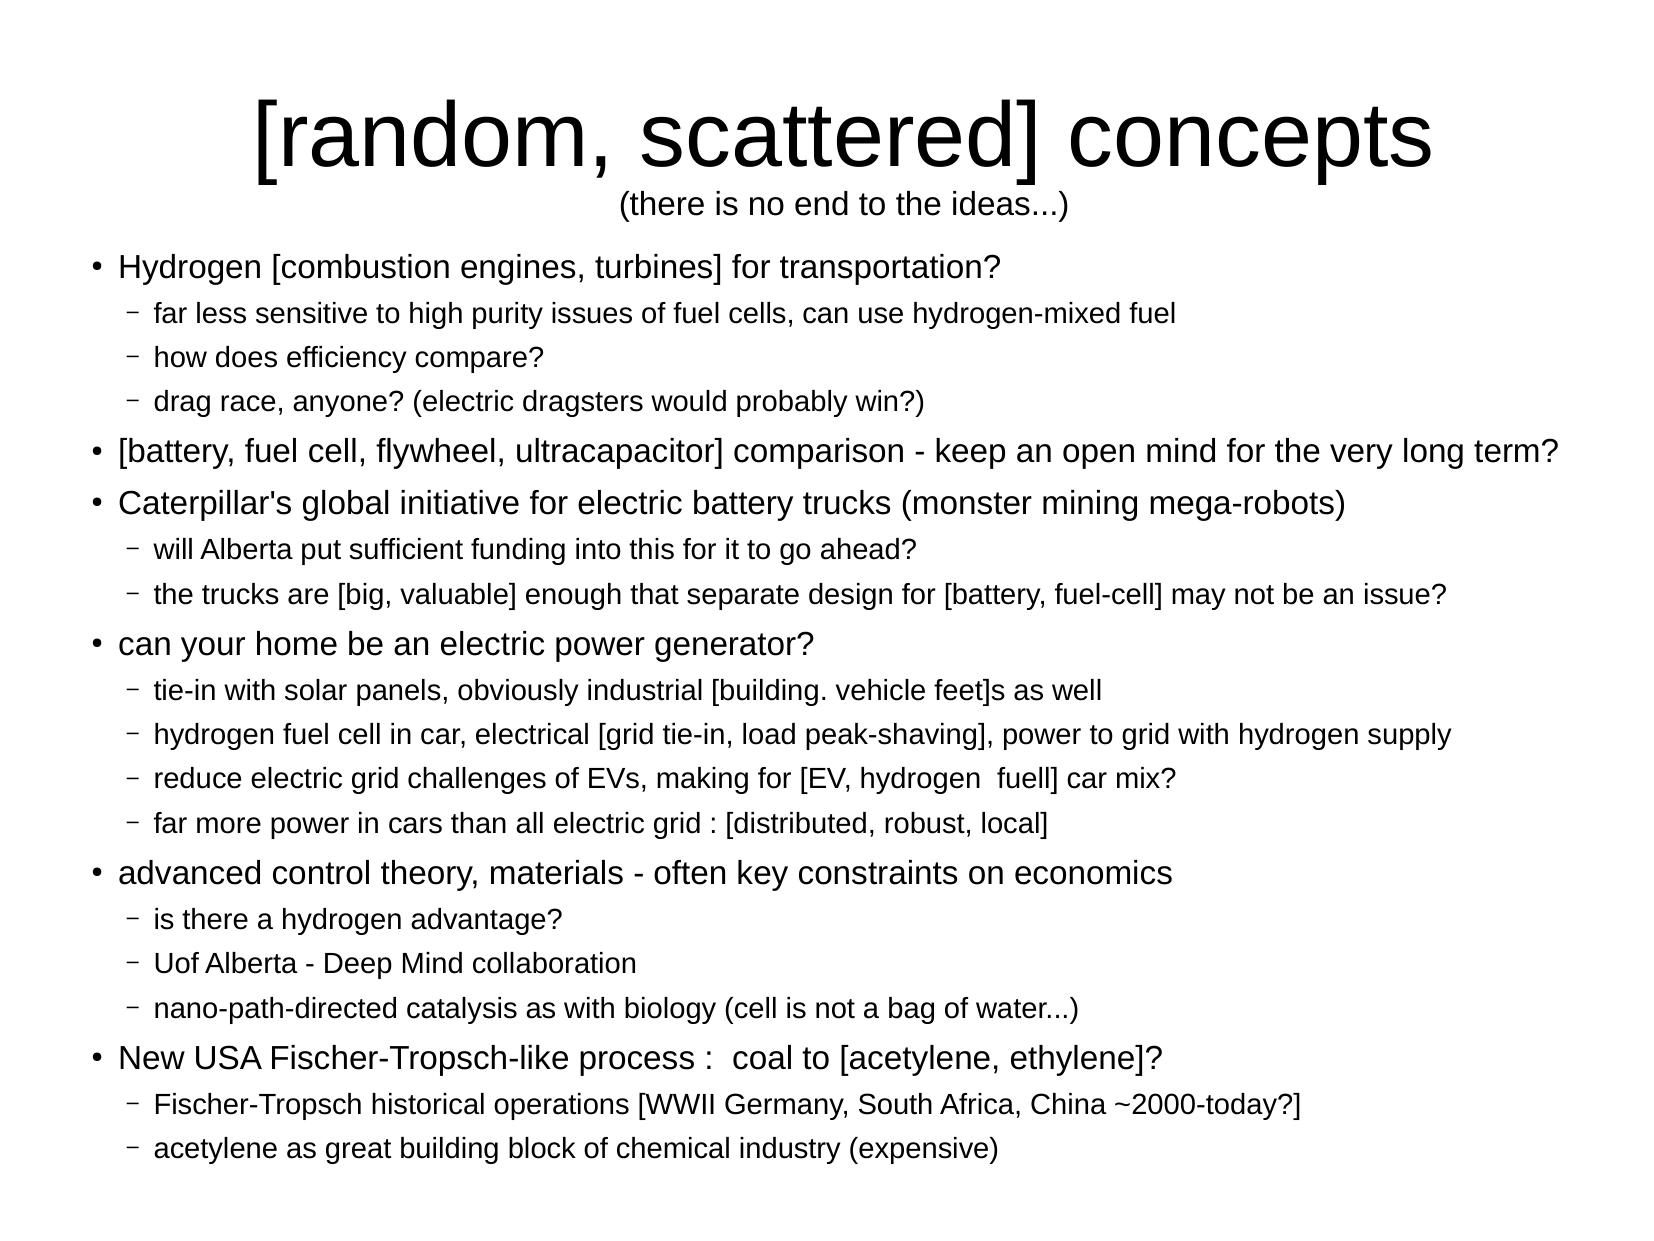

# [random, scattered] concepts (there is no end to the ideas...)
Hydrogen [combustion engines, turbines] for transportation?
far less sensitive to high purity issues of fuel cells, can use hydrogen-mixed fuel
how does efficiency compare?
drag race, anyone? (electric dragsters would probably win?)
[battery, fuel cell, flywheel, ultracapacitor] comparison - keep an open mind for the very long term?
Caterpillar's global initiative for electric battery trucks (monster mining mega-robots)
will Alberta put sufficient funding into this for it to go ahead?
the trucks are [big, valuable] enough that separate design for [battery, fuel-cell] may not be an issue?
can your home be an electric power generator?
tie-in with solar panels, obviously industrial [building. vehicle feet]s as well
hydrogen fuel cell in car, electrical [grid tie-in, load peak-shaving], power to grid with hydrogen supply
reduce electric grid challenges of EVs, making for [EV, hydrogen fuell] car mix?
far more power in cars than all electric grid : [distributed, robust, local]
advanced control theory, materials - often key constraints on economics
is there a hydrogen advantage?
Uof Alberta - Deep Mind collaboration
nano-path-directed catalysis as with biology (cell is not a bag of water...)
New USA Fischer-Tropsch-like process : coal to [acetylene, ethylene]?
Fischer-Tropsch historical operations [WWII Germany, South Africa, China ~2000-today?]
acetylene as great building block of chemical industry (expensive)